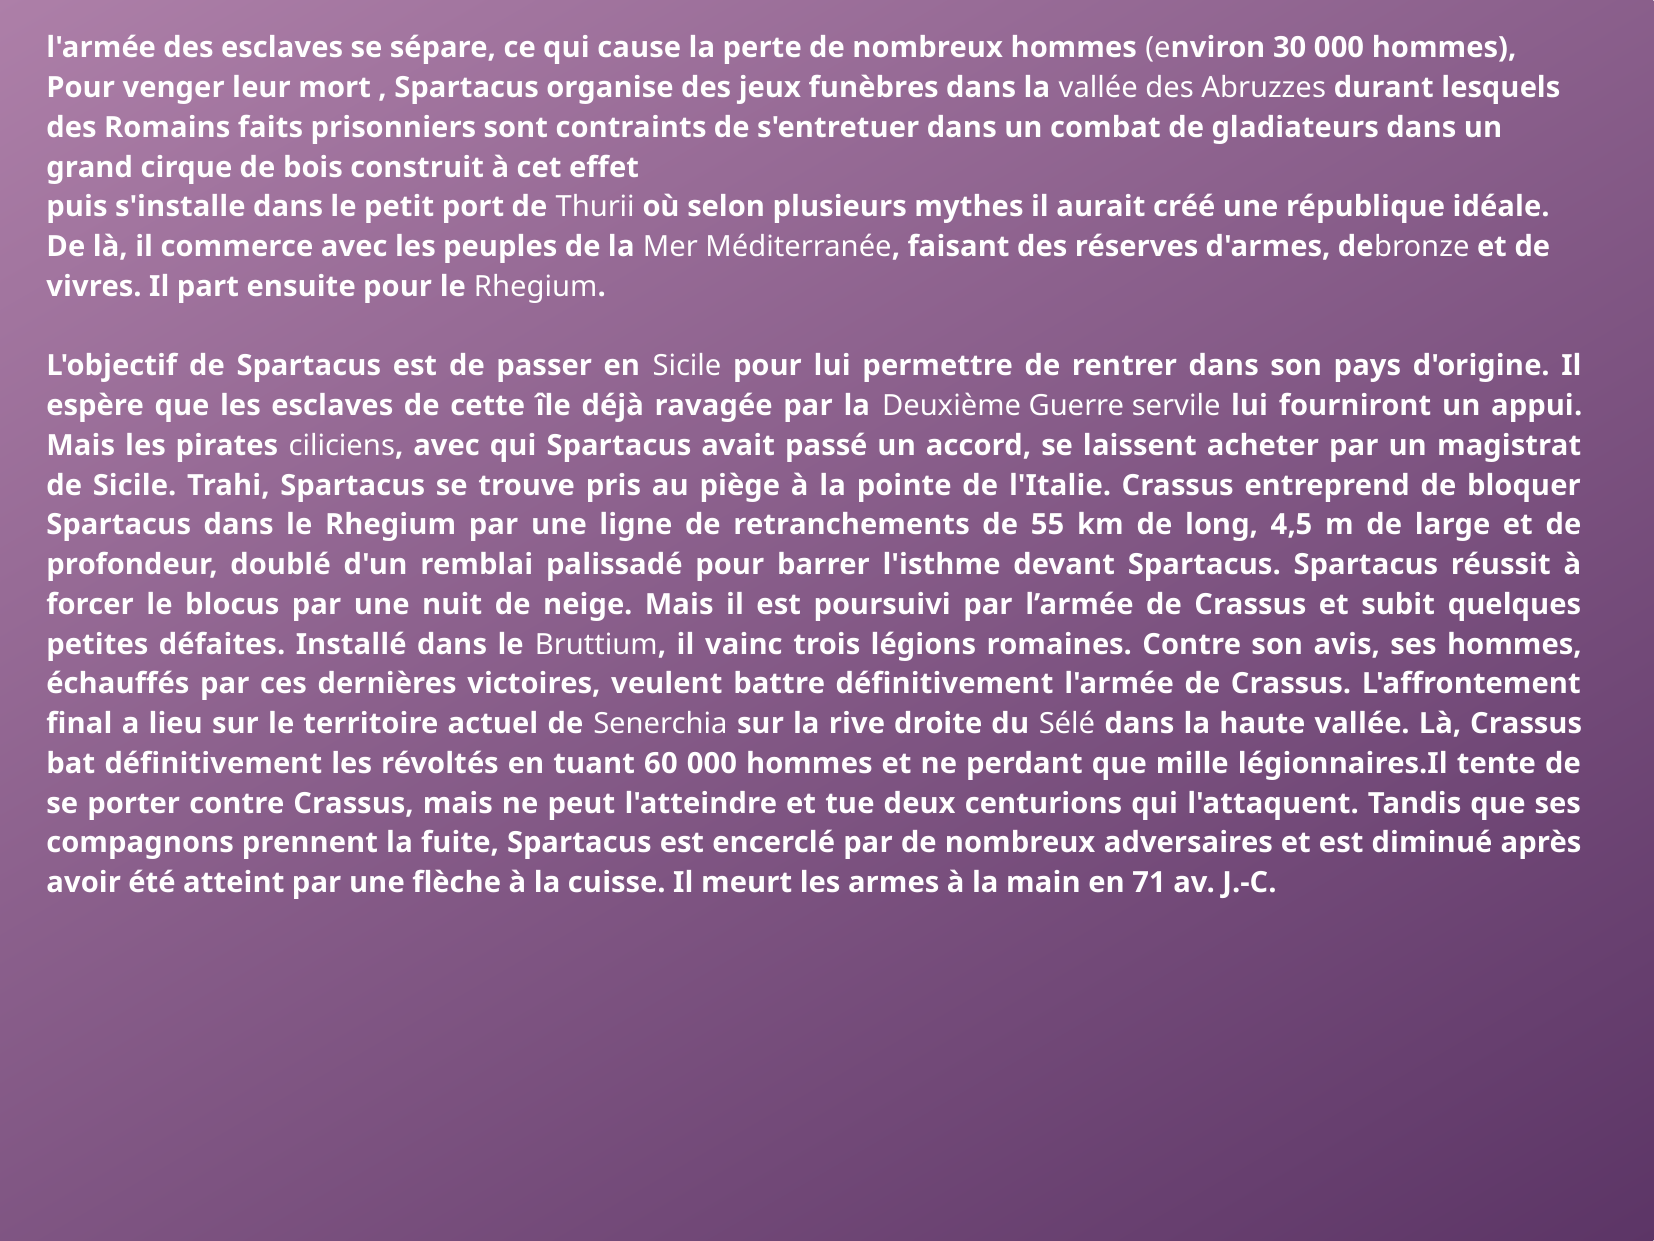

l'armée des esclaves se sépare, ce qui cause la perte de nombreux hommes (environ 30 000 hommes),
Pour venger leur mort , Spartacus organise des jeux funèbres dans la vallée des Abruzzes durant lesquels des Romains faits prisonniers sont contraints de s'entretuer dans un combat de gladiateurs dans un grand cirque de bois construit à cet effet
puis s'installe dans le petit port de Thurii où selon plusieurs mythes il aurait créé une république idéale. De là, il commerce avec les peuples de la Mer Méditerranée, faisant des réserves d'armes, debronze et de vivres. Il part ensuite pour le Rhegium.
L'objectif de Spartacus est de passer en Sicile pour lui permettre de rentrer dans son pays d'origine. Il espère que les esclaves de cette île déjà ravagée par la Deuxième Guerre servile lui fourniront un appui. Mais les pirates ciliciens, avec qui Spartacus avait passé un accord, se laissent acheter par un magistrat de Sicile. Trahi, Spartacus se trouve pris au piège à la pointe de l'Italie. Crassus entreprend de bloquer Spartacus dans le Rhegium par une ligne de retranchements de 55 km de long, 4,5 m de large et de profondeur, doublé d'un remblai palissadé pour barrer l'isthme devant Spartacus. Spartacus réussit à forcer le blocus par une nuit de neige. Mais il est poursuivi par l’armée de Crassus et subit quelques petites défaites. Installé dans le Bruttium, il vainc trois légions romaines. Contre son avis, ses hommes, échauffés par ces dernières victoires, veulent battre définitivement l'armée de Crassus. L'affrontement final a lieu sur le territoire actuel de Senerchia sur la rive droite du Sélé dans la haute vallée. Là, Crassus bat définitivement les révoltés en tuant 60 000 hommes et ne perdant que mille légionnaires.Il tente de se porter contre Crassus, mais ne peut l'atteindre et tue deux centurions qui l'attaquent. Tandis que ses compagnons prennent la fuite, Spartacus est encerclé par de nombreux adversaires et est diminué après avoir été atteint par une flèche à la cuisse. Il meurt les armes à la main en 71 av. J.-C.